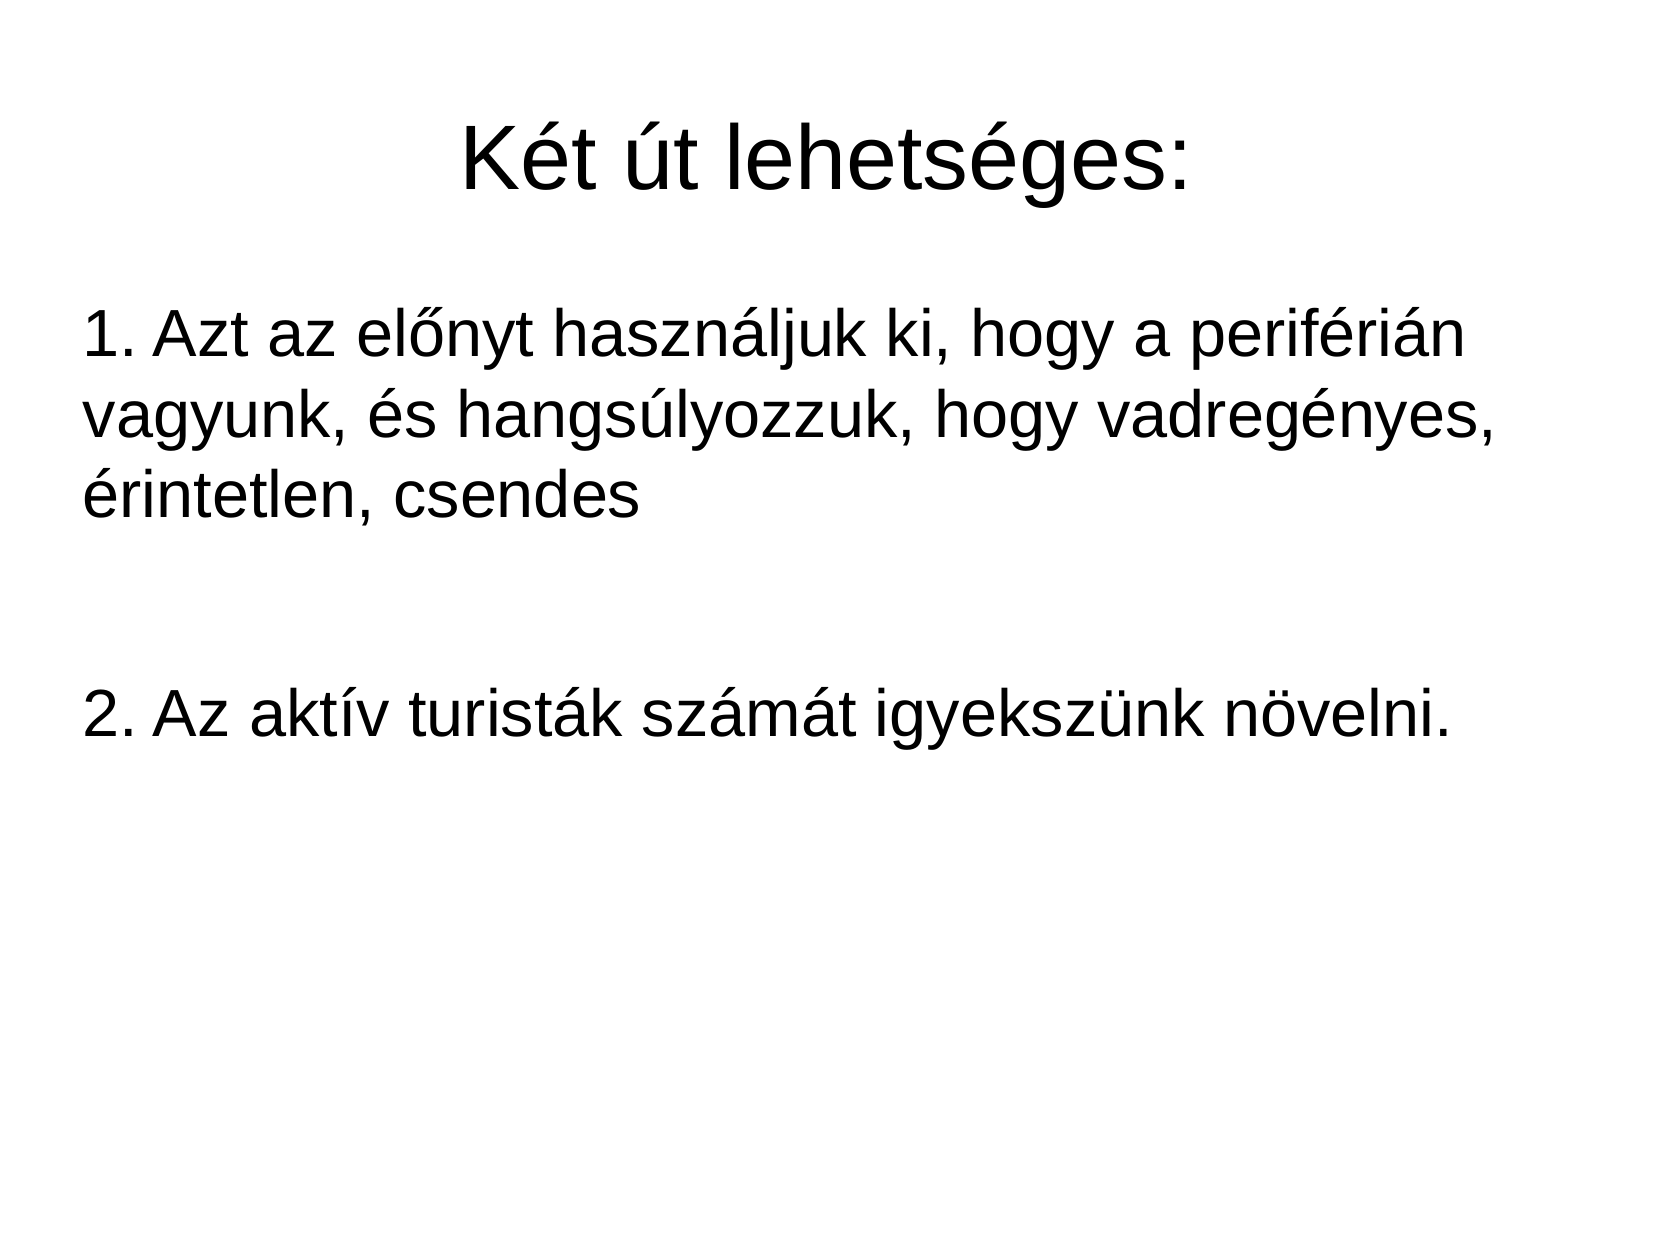

# Két út lehetséges:
1. Azt az előnyt használjuk ki, hogy a periférián vagyunk, és hangsúlyozzuk, hogy vadregényes, érintetlen, csendes
2. Az aktív turisták számát igyekszünk növelni.